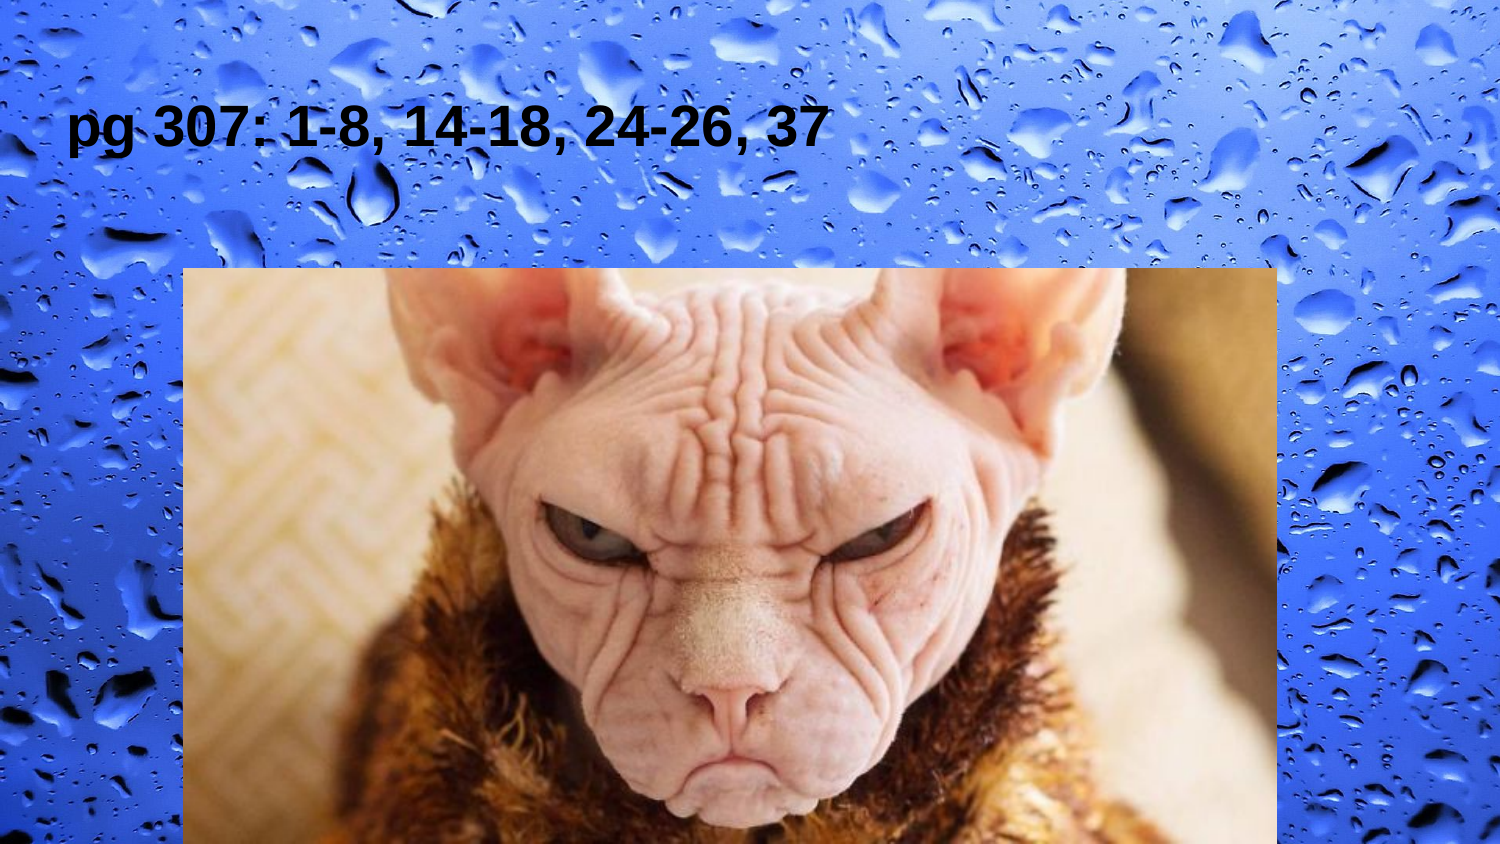

# pg 307: 1-8, 14-18, 24-26, 37